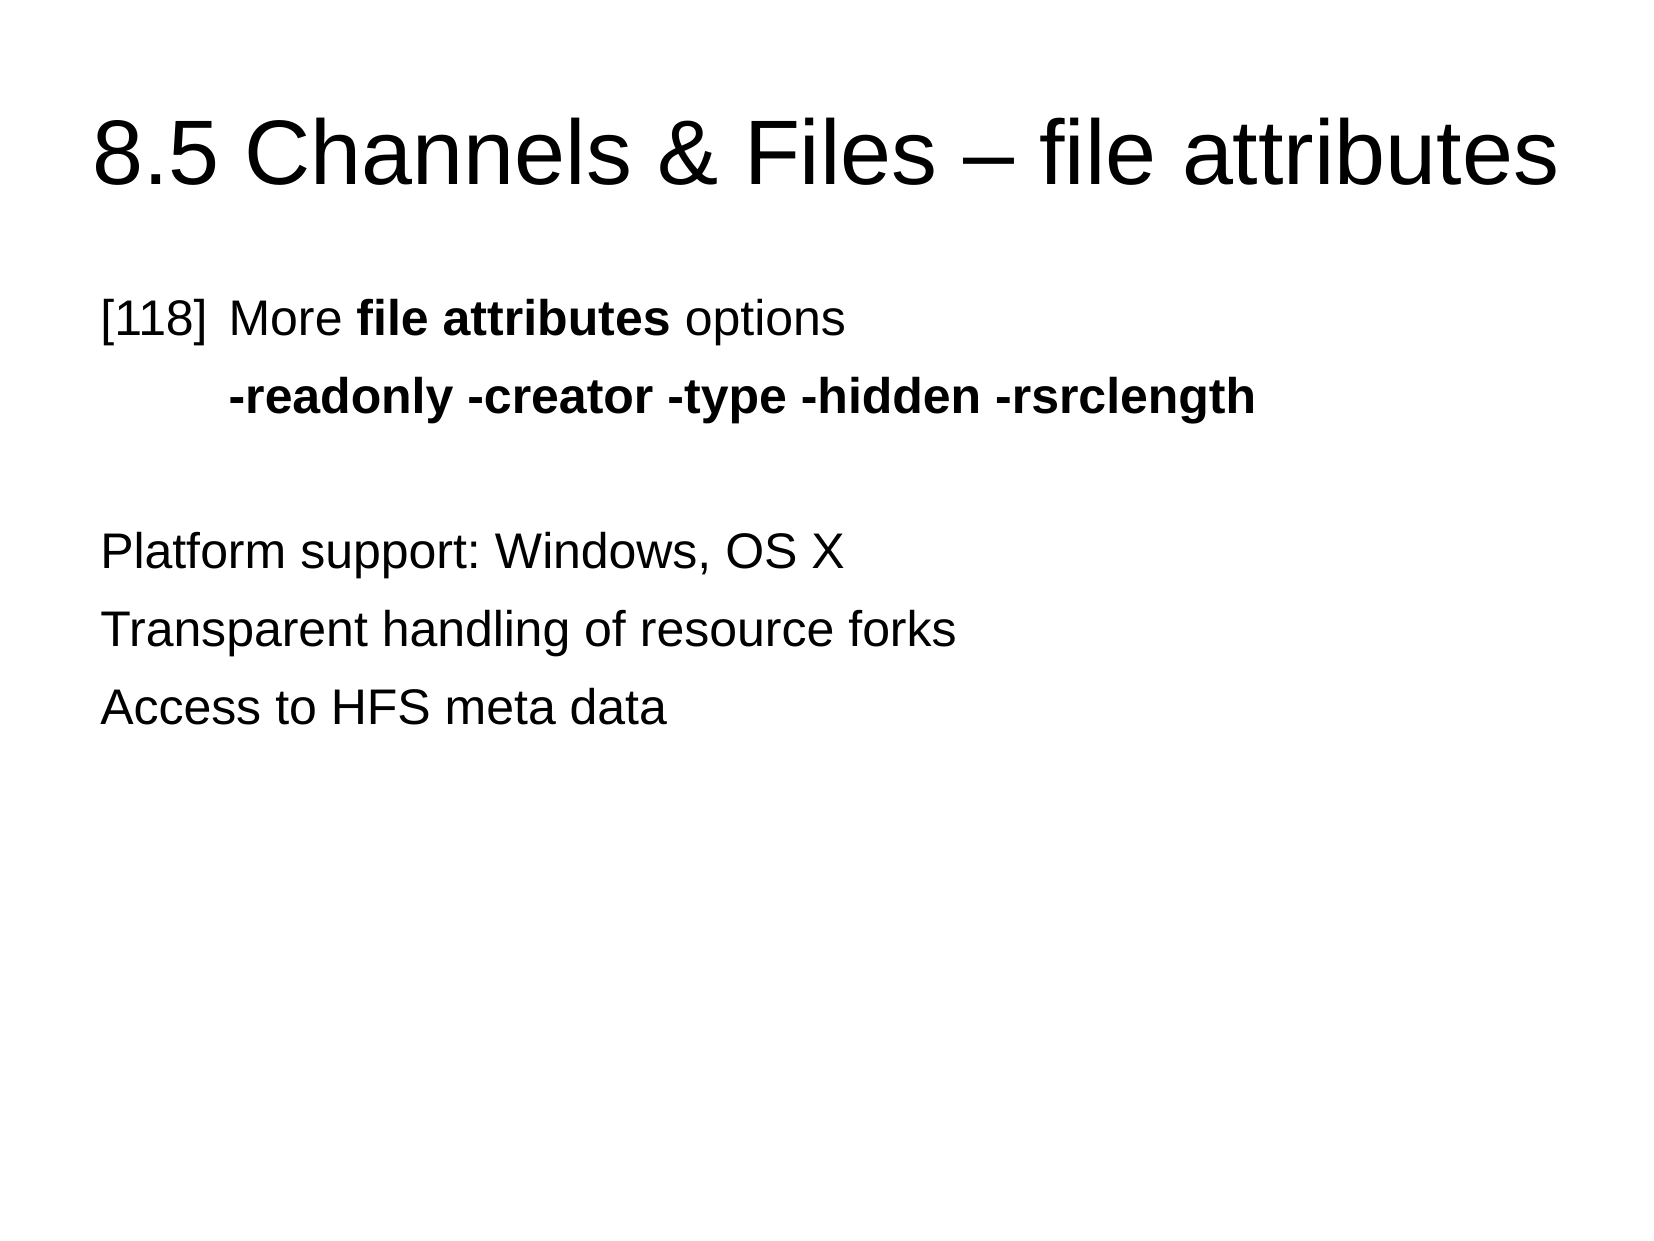

# 8.5 Channels & Files – file attributes
[118]	More file attributes options
	-readonly -creator -type -hidden -rsrclength
Platform support: Windows, OS X
Transparent handling of resource forks
Access to HFS meta data